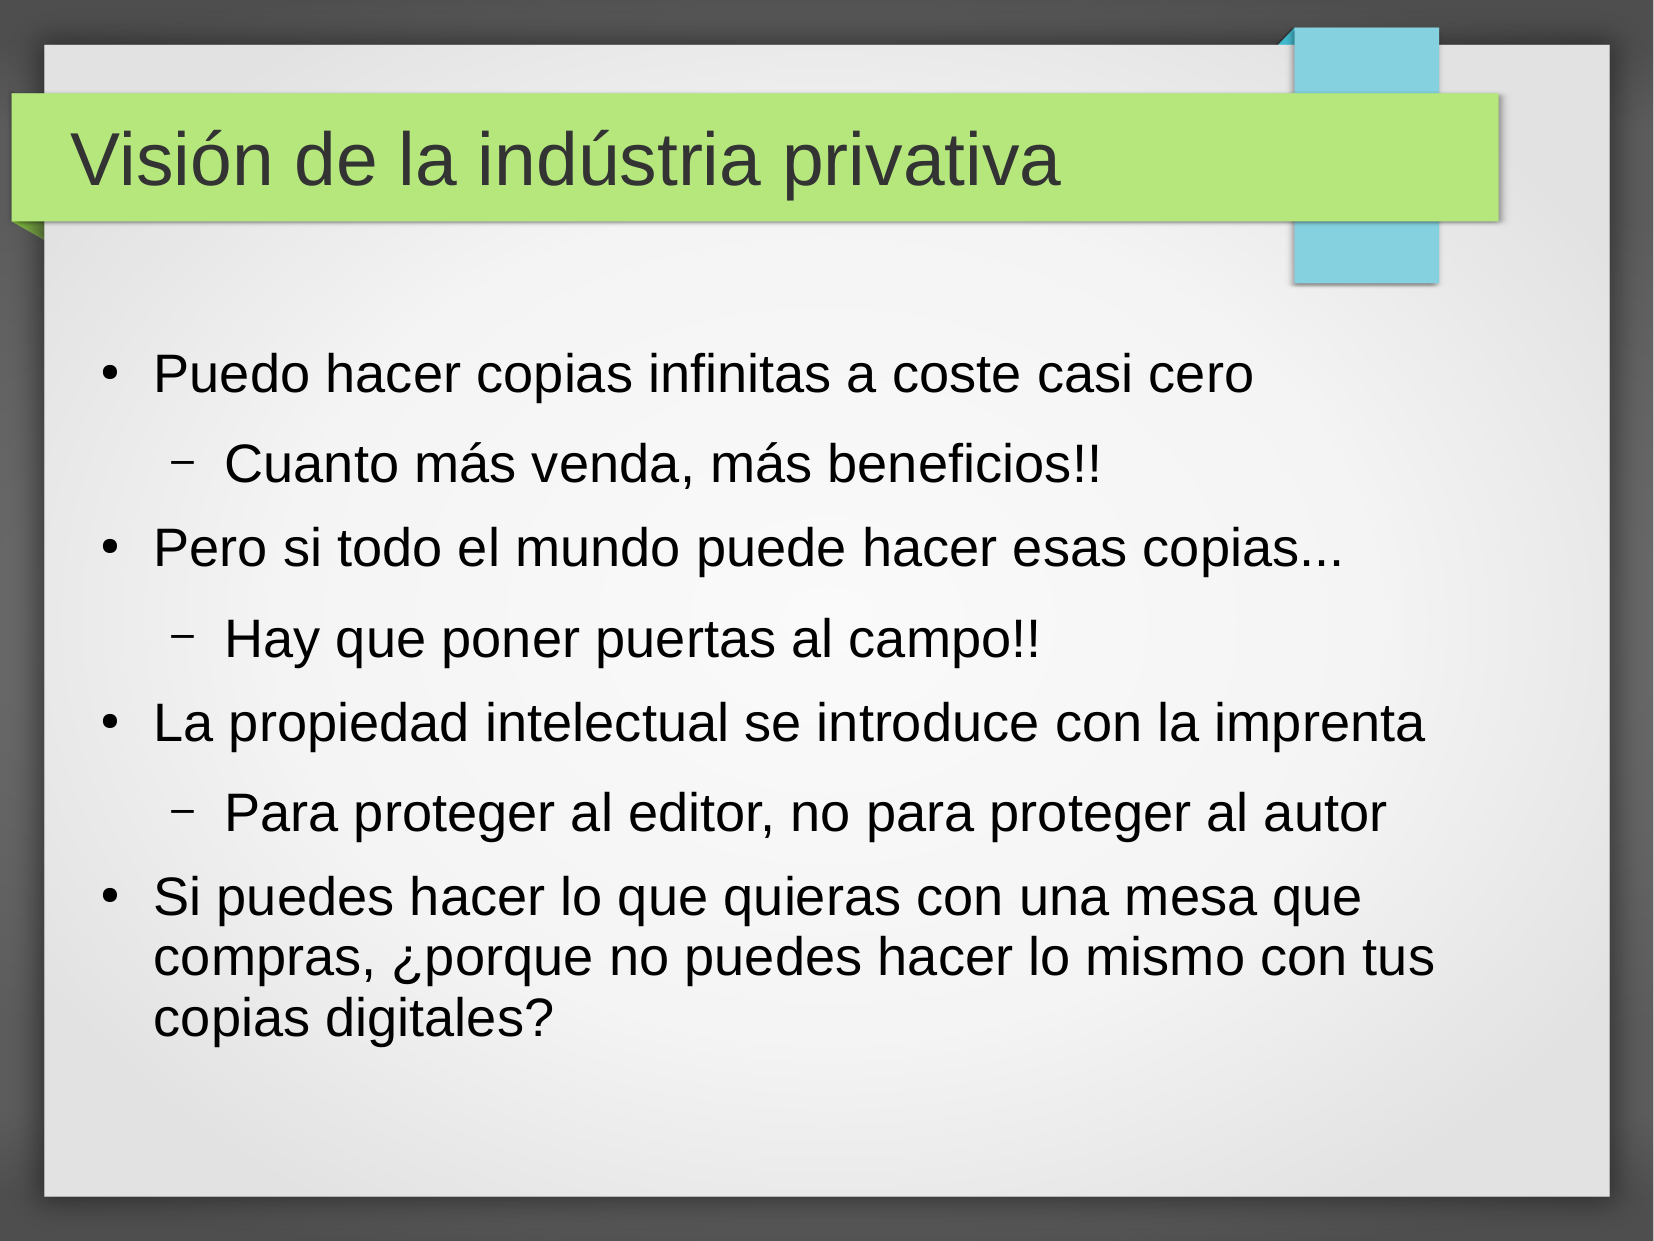

# Visión de la indústria privativa
Puedo hacer copias infinitas a coste casi cero
Cuanto más venda, más beneficios!!
Pero si todo el mundo puede hacer esas copias...
Hay que poner puertas al campo!!
La propiedad intelectual se introduce con la imprenta
Para proteger al editor, no para proteger al autor
Si puedes hacer lo que quieras con una mesa que compras, ¿porque no puedes hacer lo mismo con tus copias digitales?